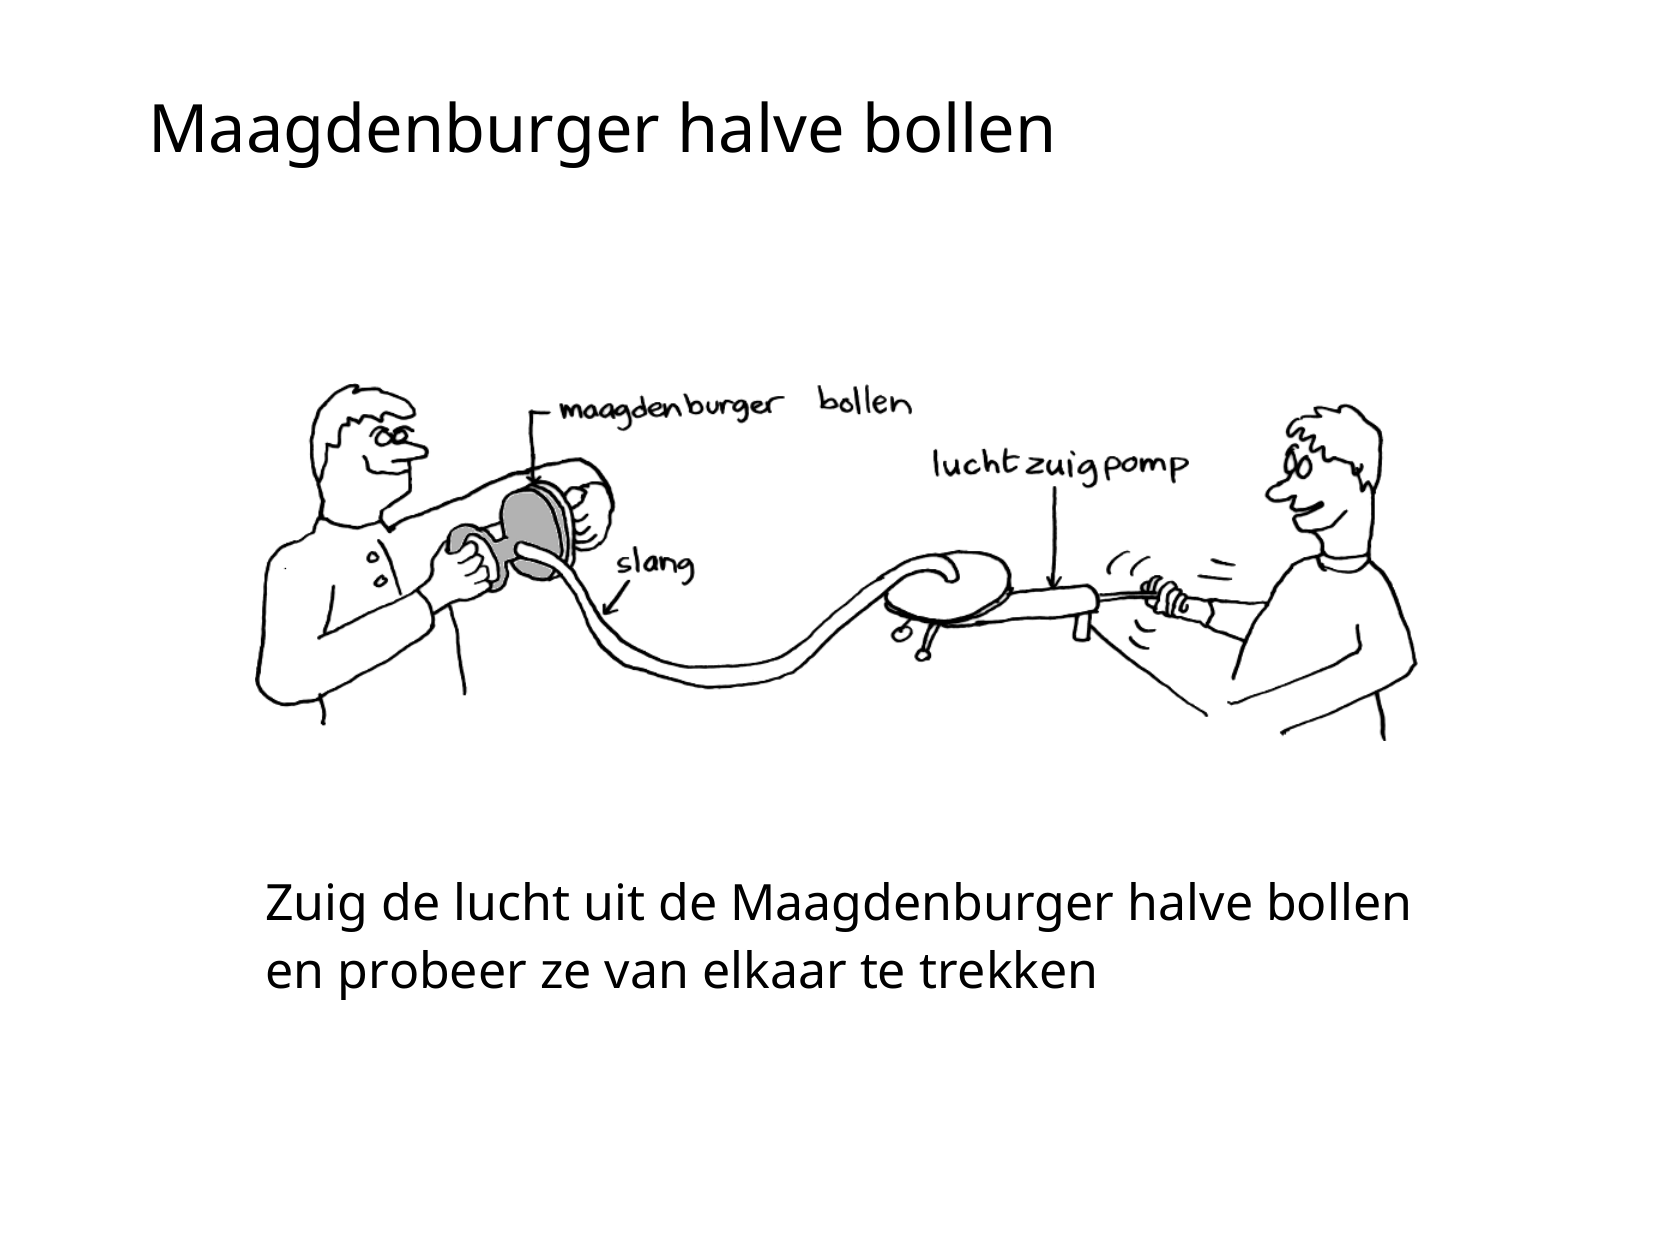

Maagdenburger halve bollen
Zuig de lucht uit de Maagdenburger halve bollen en probeer ze van elkaar te trekken